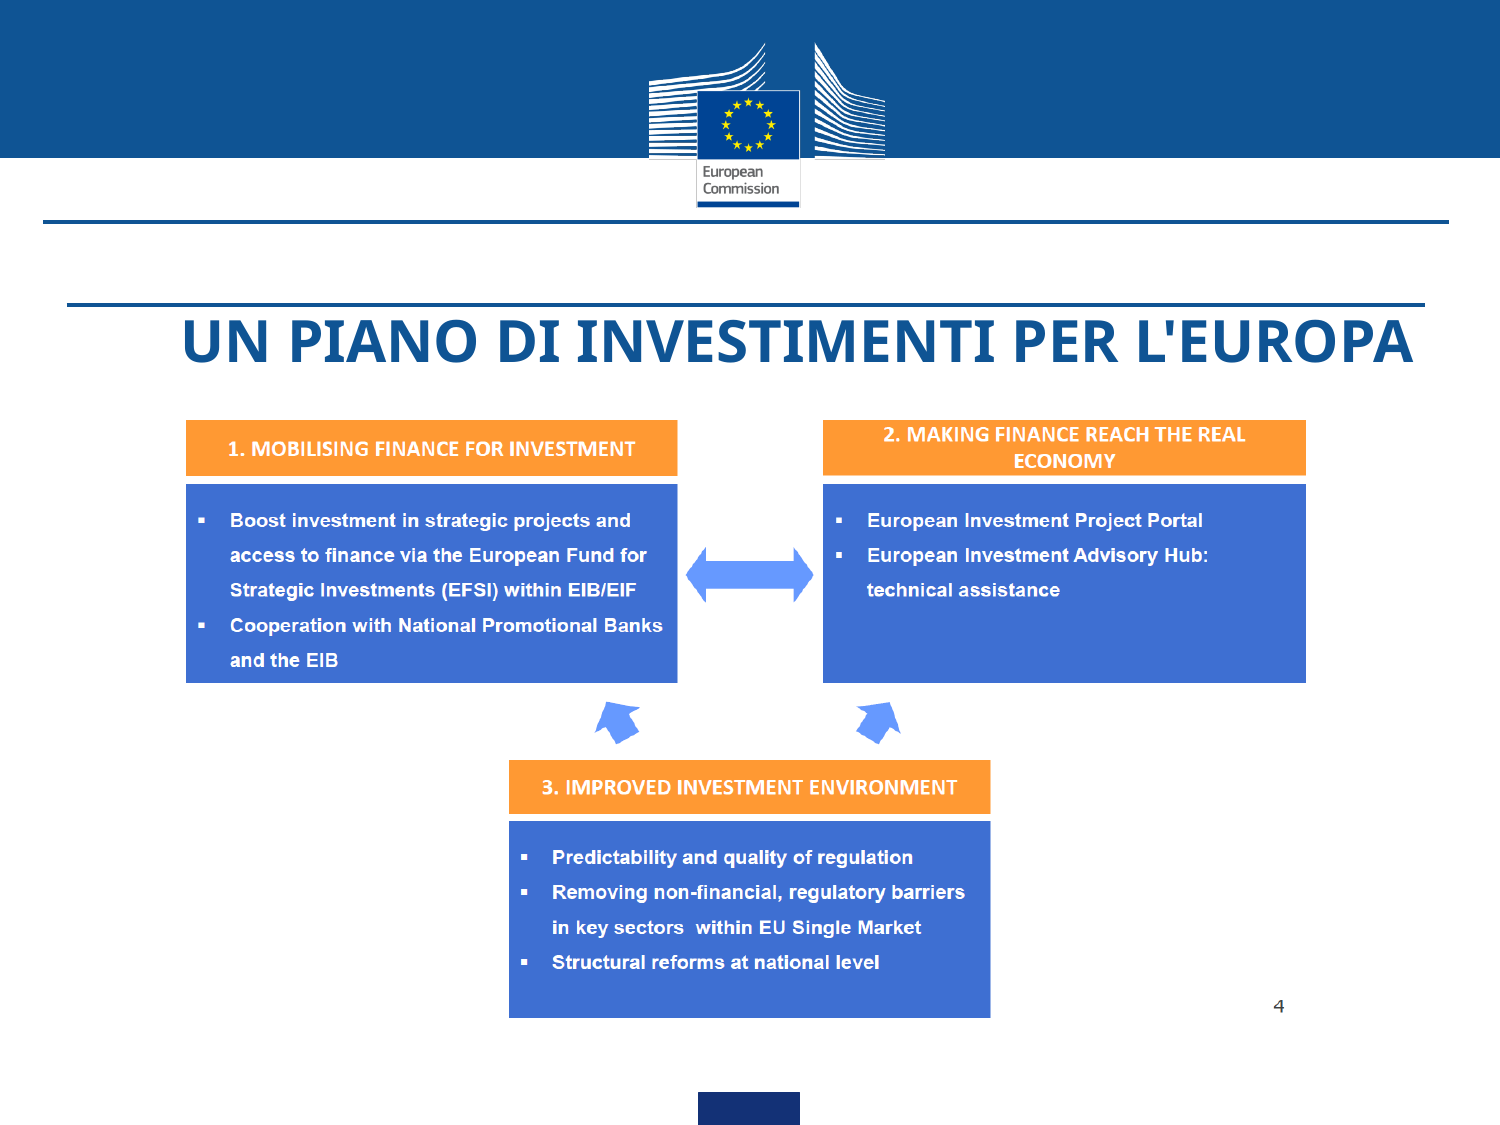

# UN PIANO DI INVESTIMENTI PER L'EUROPA